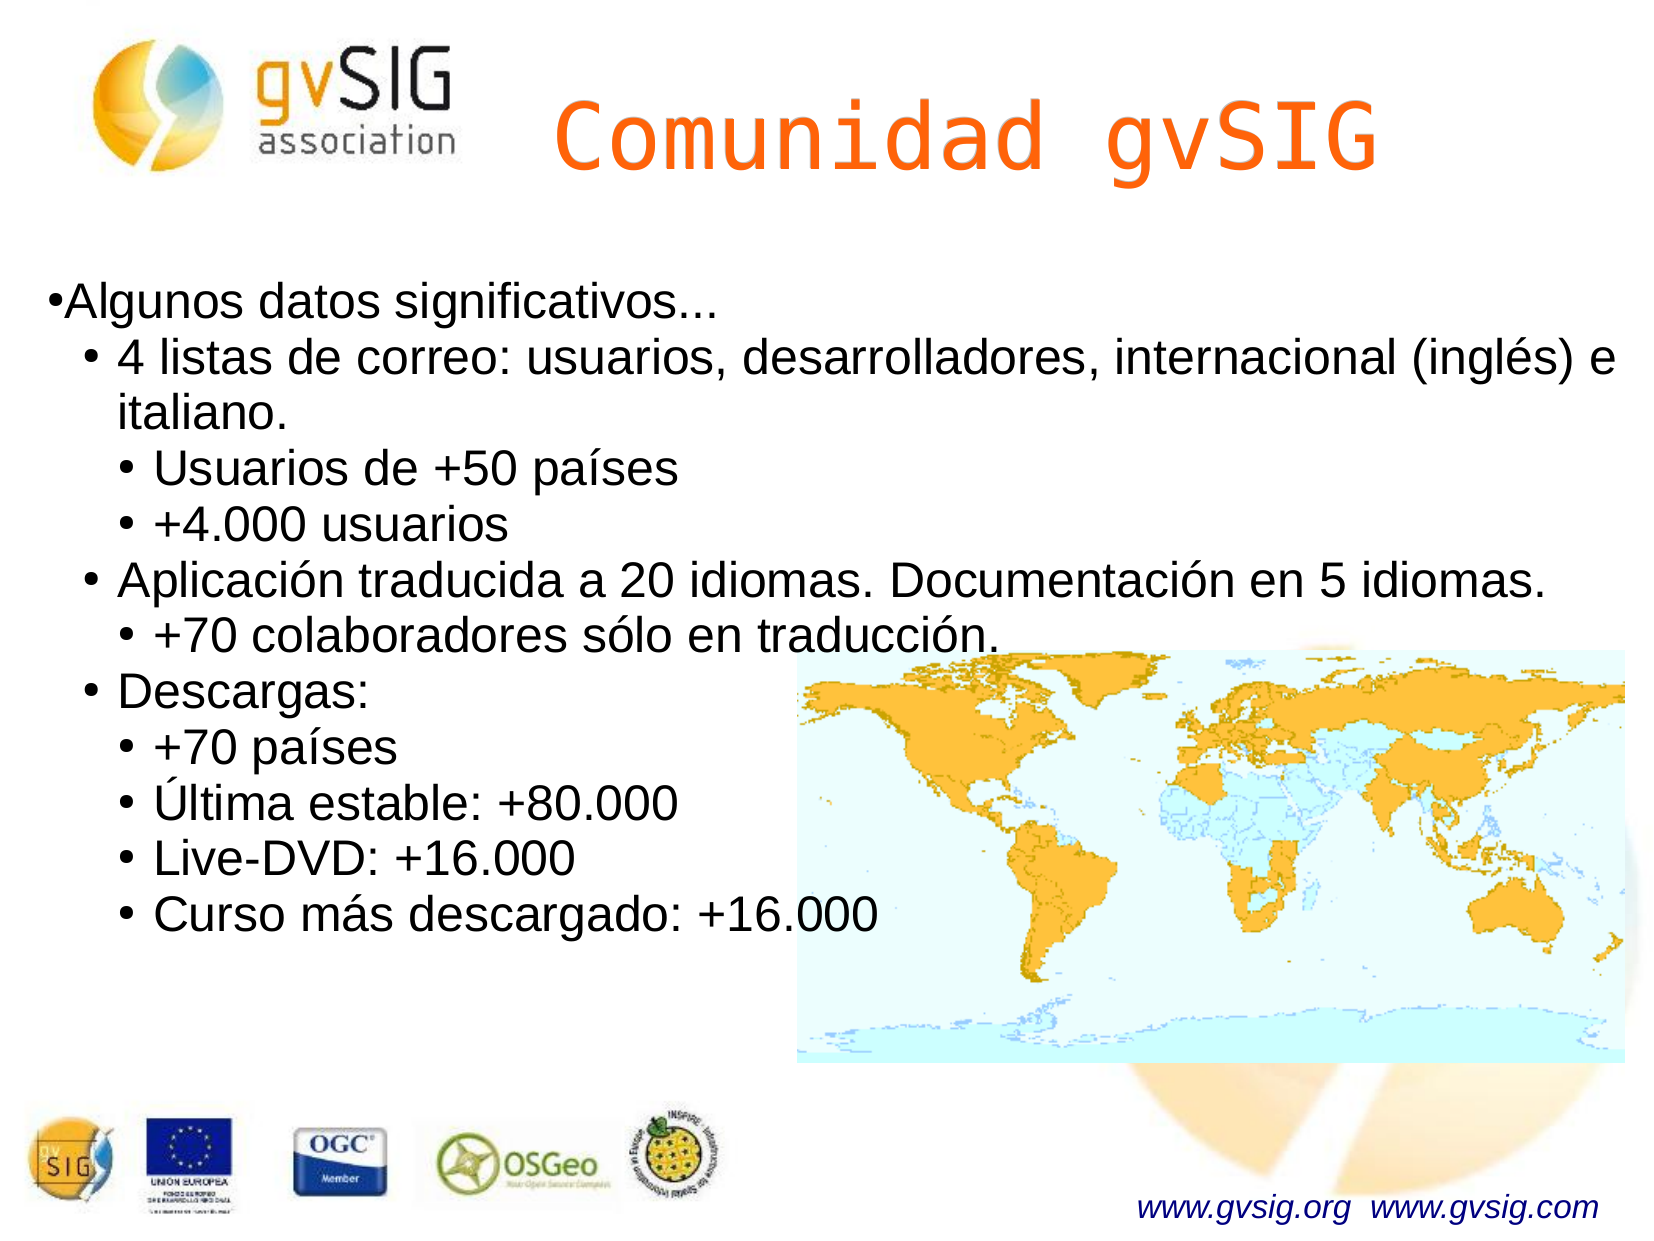

Comunidad gvSIG
Algunos datos significativos...
4 listas de correo: usuarios, desarrolladores, internacional (inglés) e italiano.
Usuarios de +50 países
+4.000 usuarios
Aplicación traducida a 20 idiomas. Documentación en 5 idiomas.
+70 colaboradores sólo en traducción.
Descargas:
+70 países
Última estable: +80.000
Live-DVD: +16.000
Curso más descargado: +16.000